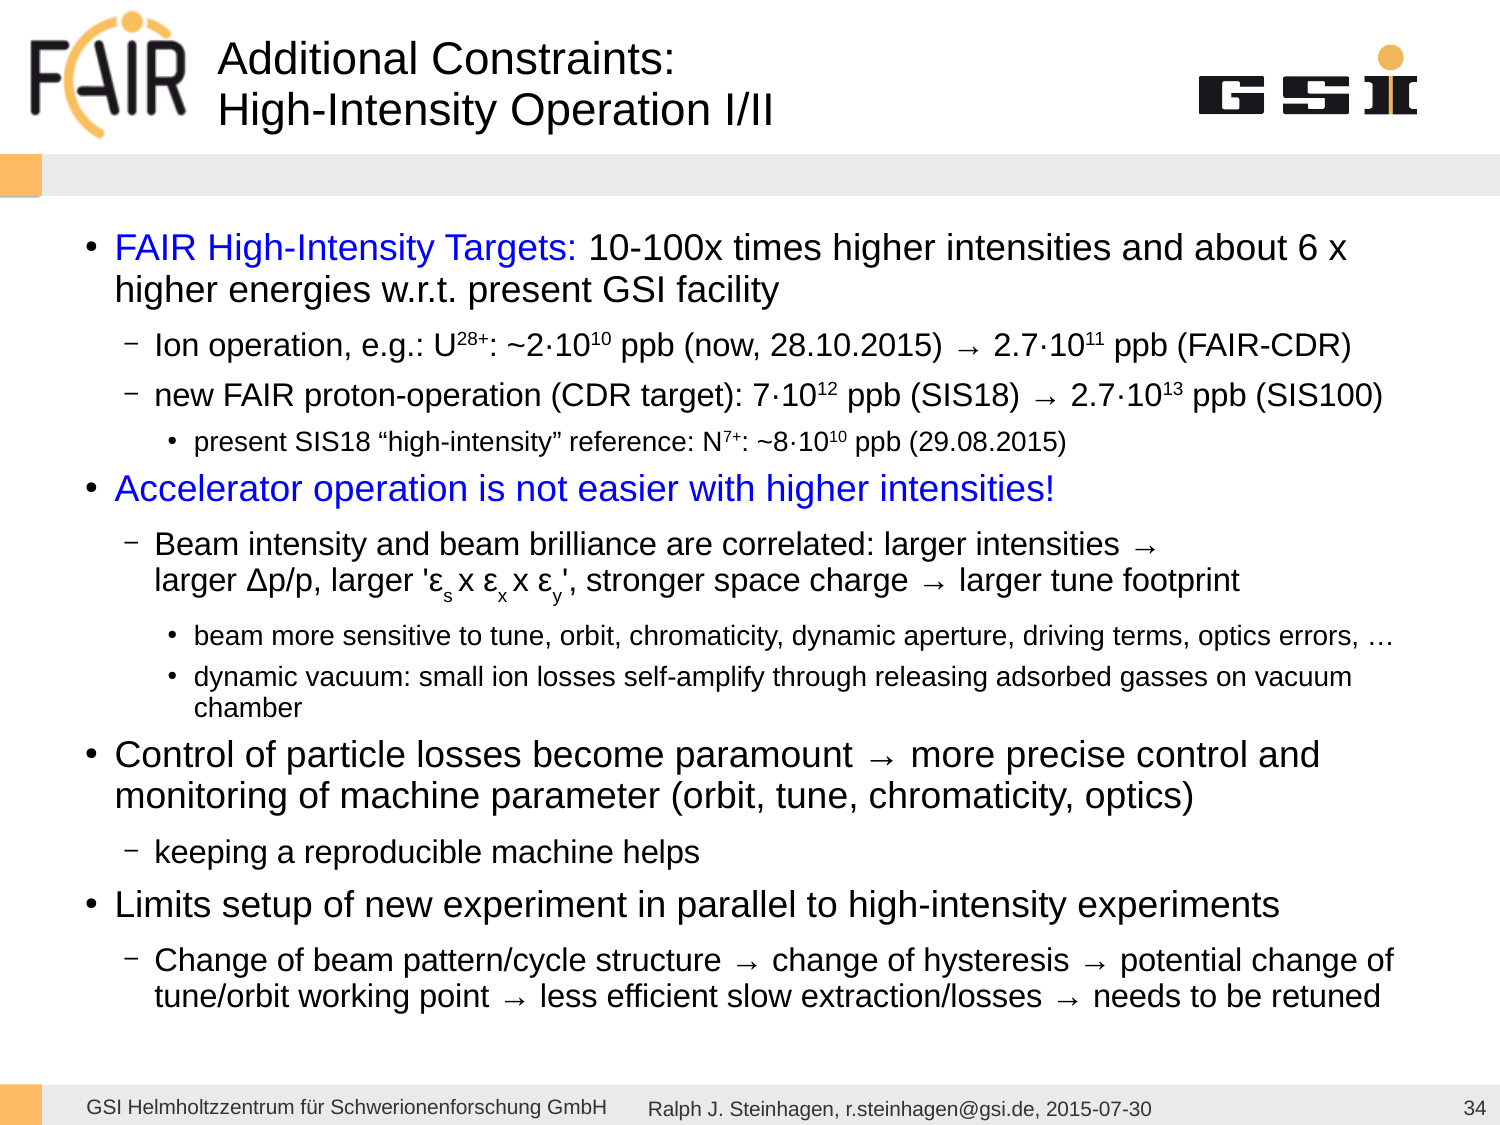

# Additional Constraints: High-Intensity Operation I/II
FAIR High-Intensity Targets: 10-100x times higher intensities and about 6 x higher energies w.r.t. present GSI facility
Ion operation, e.g.: U28+: ~2·1010 ppb (now, 28.10.2015) → 2.7·1011 ppb (FAIR-CDR)
new FAIR proton-operation (CDR target): 7·1012 ppb (SIS18) → 2.7·1013 ppb (SIS100)
present SIS18 “high-intensity” reference: N7+: ~8·1010 ppb (29.08.2015)
Accelerator operation is not easier with higher intensities!
Beam intensity and beam brilliance are correlated: larger intensities → 					 larger Δp/p, larger 'εs x εx x εy', stronger space charge → larger tune footprint
beam more sensitive to tune, orbit, chromaticity, dynamic aperture, driving terms, optics errors, …
dynamic vacuum: small ion losses self-amplify through releasing adsorbed gasses on vacuum chamber
Control of particle losses become paramount → more precise control and monitoring of machine parameter (orbit, tune, chromaticity, optics)
keeping a reproducible machine helps
Limits setup of new experiment in parallel to high-intensity experiments
Change of beam pattern/cycle structure → change of hysteresis → potential change of tune/orbit working point → less efficient slow extraction/losses → needs to be retuned